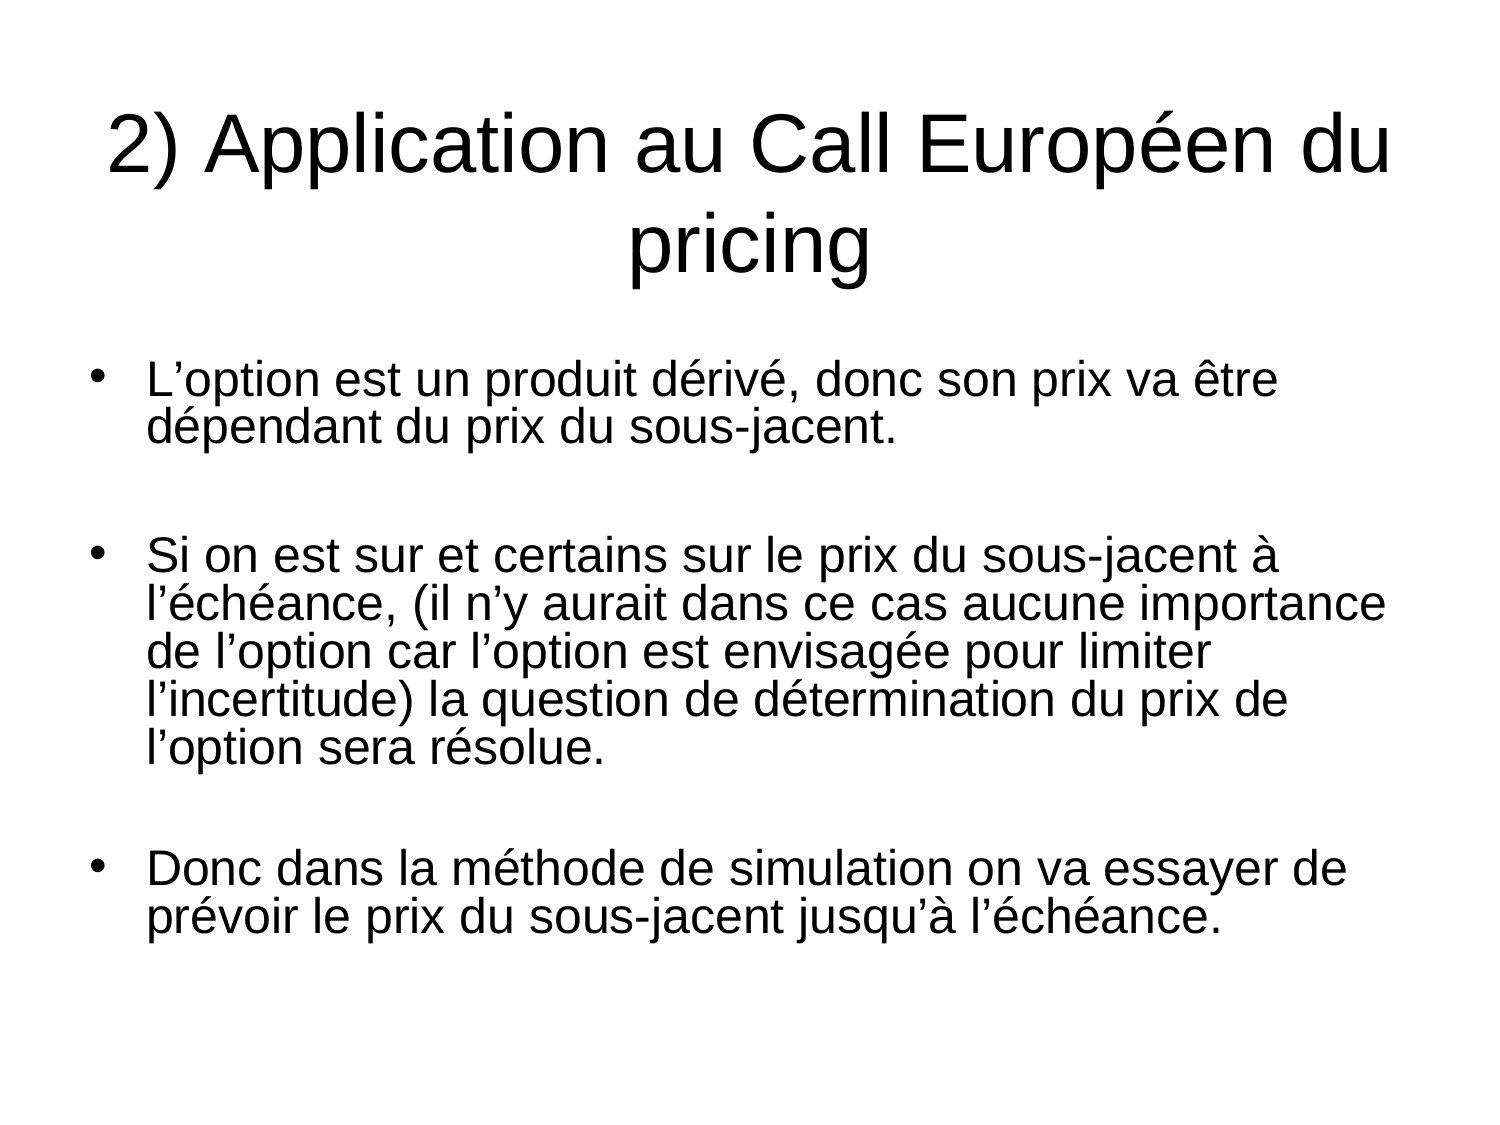

# 2) Application au Call Européen du pricing
L’option est un produit dérivé, donc son prix va être dépendant du prix du sous-jacent.
Si on est sur et certains sur le prix du sous-jacent à l’échéance, (il n’y aurait dans ce cas aucune importance de l’option car l’option est envisagée pour limiter l’incertitude) la question de détermination du prix de l’option sera résolue.
Donc dans la méthode de simulation on va essayer de prévoir le prix du sous-jacent jusqu’à l’échéance.